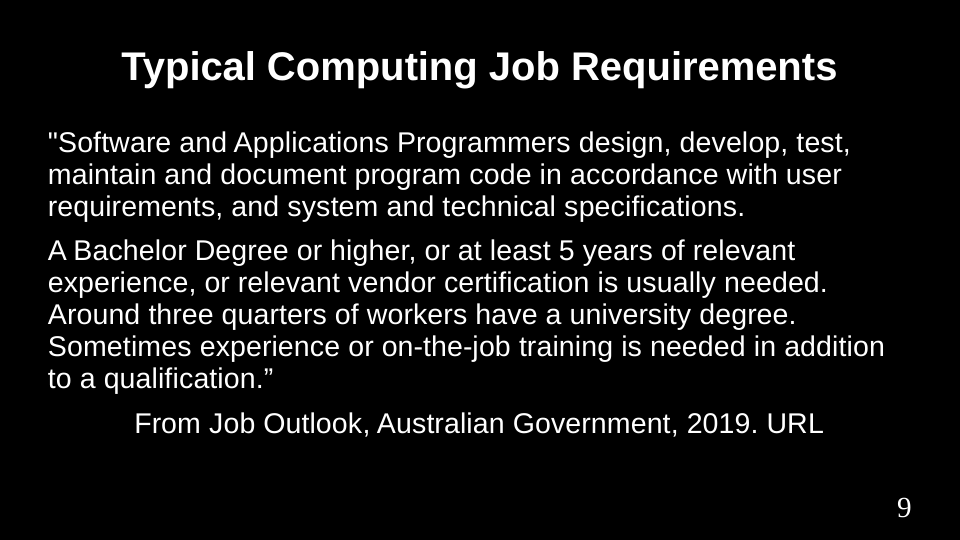

# Typical Computing Job Requirements
"Software and Applications Programmers design, develop, test, maintain and document program code in accordance with user requirements, and system and technical specifications.
A Bachelor Degree or higher, or at least 5 years of relevant experience, or relevant vendor certification is usually needed. Around three quarters of workers have a university degree. Sometimes experience or on-the-job training is needed in addition to a qualification.”
From Job Outlook, Australian Government, 2019. URL
9